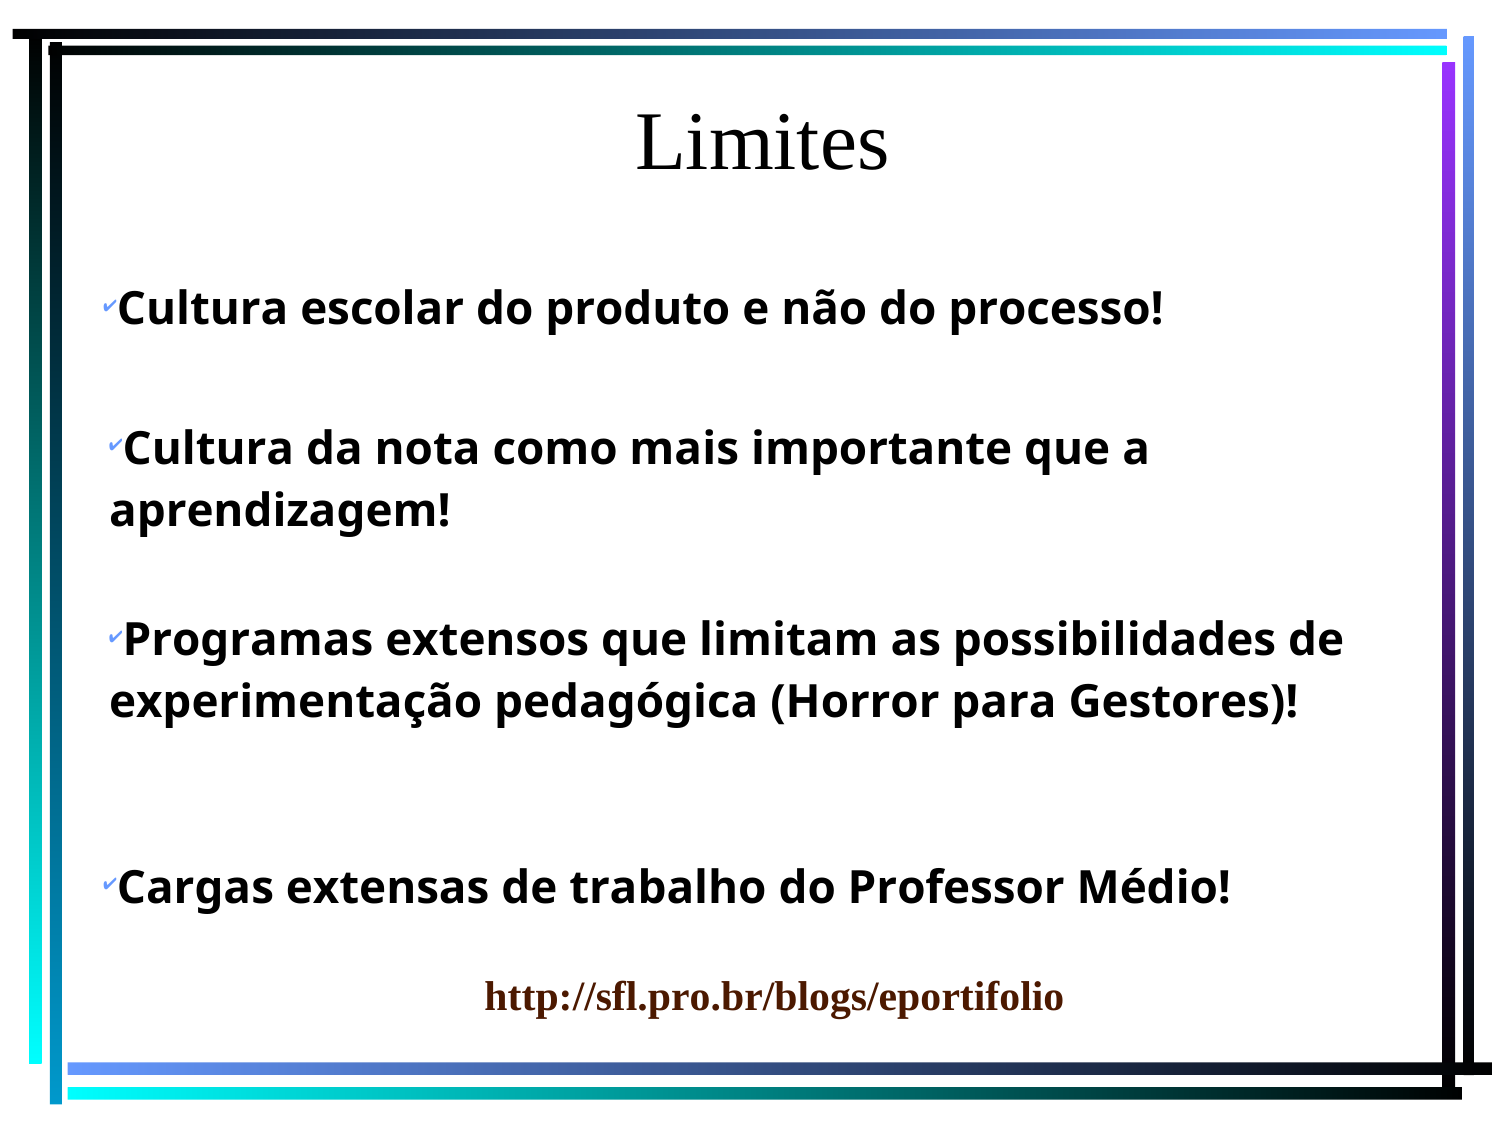

# Limites
Cultura escolar do produto e não do processo!
Cultura da nota como mais importante que a aprendizagem!
Programas extensos que limitam as possibilidades de experimentação pedagógica (Horror para Gestores)!
Cargas extensas de trabalho do Professor Médio!
 http://sfl.pro.br/blogs/eportifolio